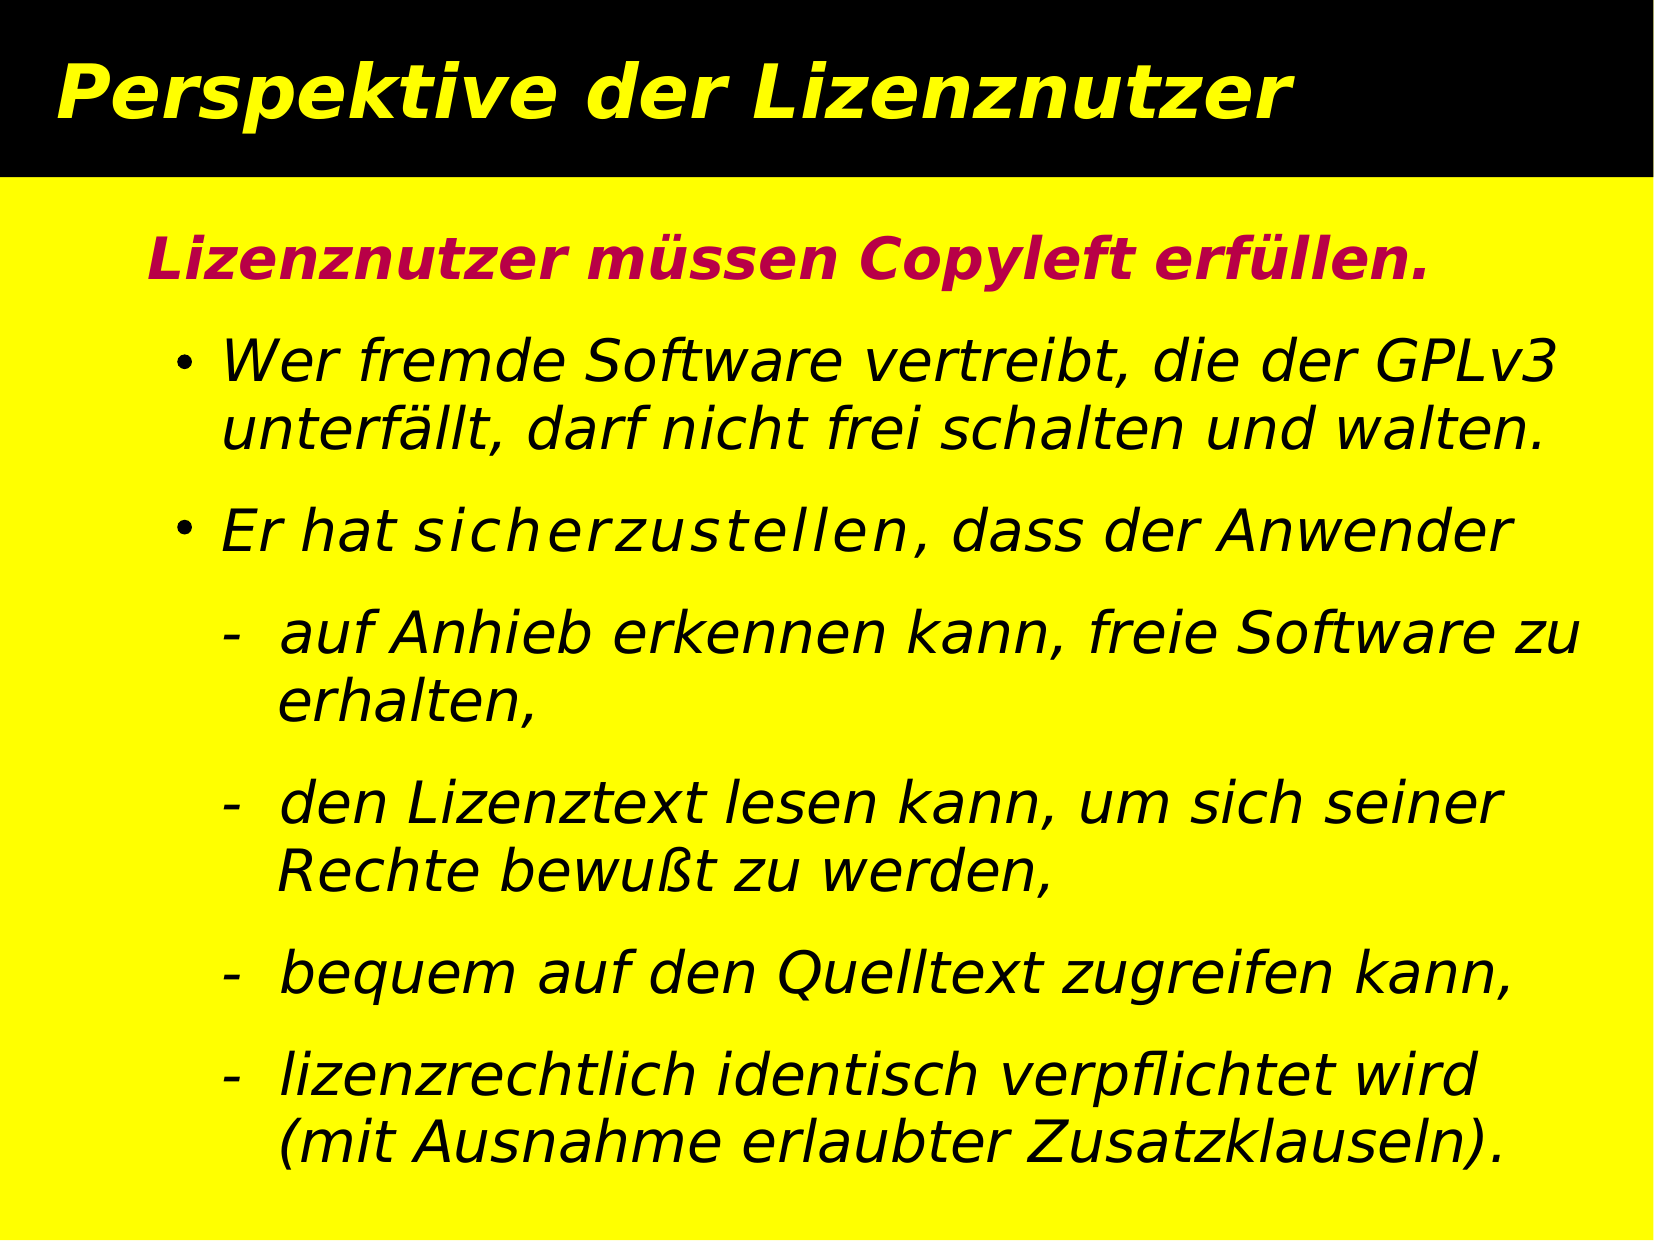

Perspektive der Lizenznutzer
Lizenznutzer müssen Copyleft erfüllen.
	Wer fremde Software vertreibt, die der GPLv3
	unterfällt, darf nicht frei schalten und walten.
	Er hat sicherzustellen, dass der Anwender
	- auf Anhieb erkennen kann, freie Software zu
	 erhalten,
	- den Lizenztext lesen kann, um sich seiner
	 Rechte bewußt zu werden,
	- bequem auf den Quelltext zugreifen kann,
	- lizenzrechtlich identisch verpflichtet wird
	 (mit Ausnahme erlaubter Zusatzklauseln).